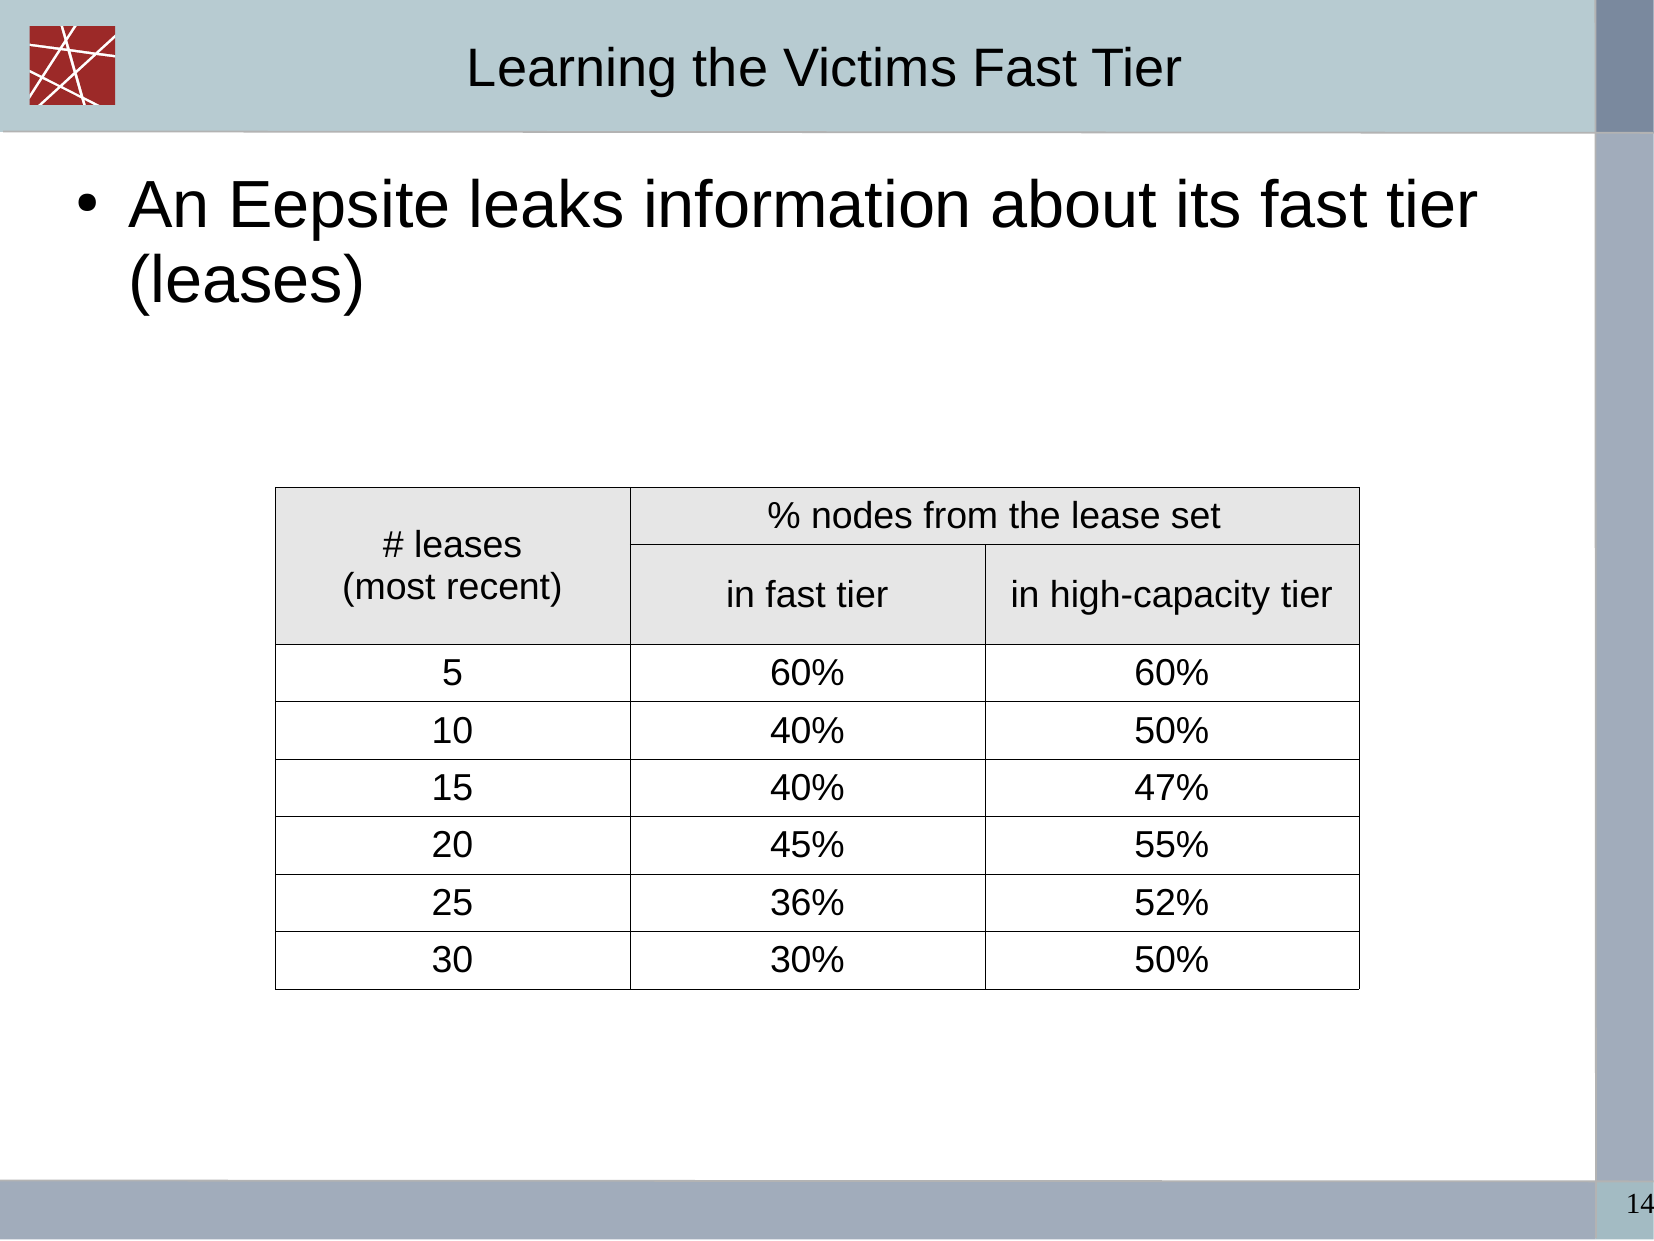

# Learning the Victims Fast Tier
An Eepsite leaks information about its fast tier (leases)
| # leases (most recent) | % nodes from the lease set | |
| --- | --- | --- |
| | in fast tier | in high-capacity tier |
| 5 | 60% | 60% |
| 10 | 40% | 50% |
| 15 | 40% | 47% |
| 20 | 45% | 55% |
| 25 | 36% | 52% |
| 30 | 30% | 50% |
14